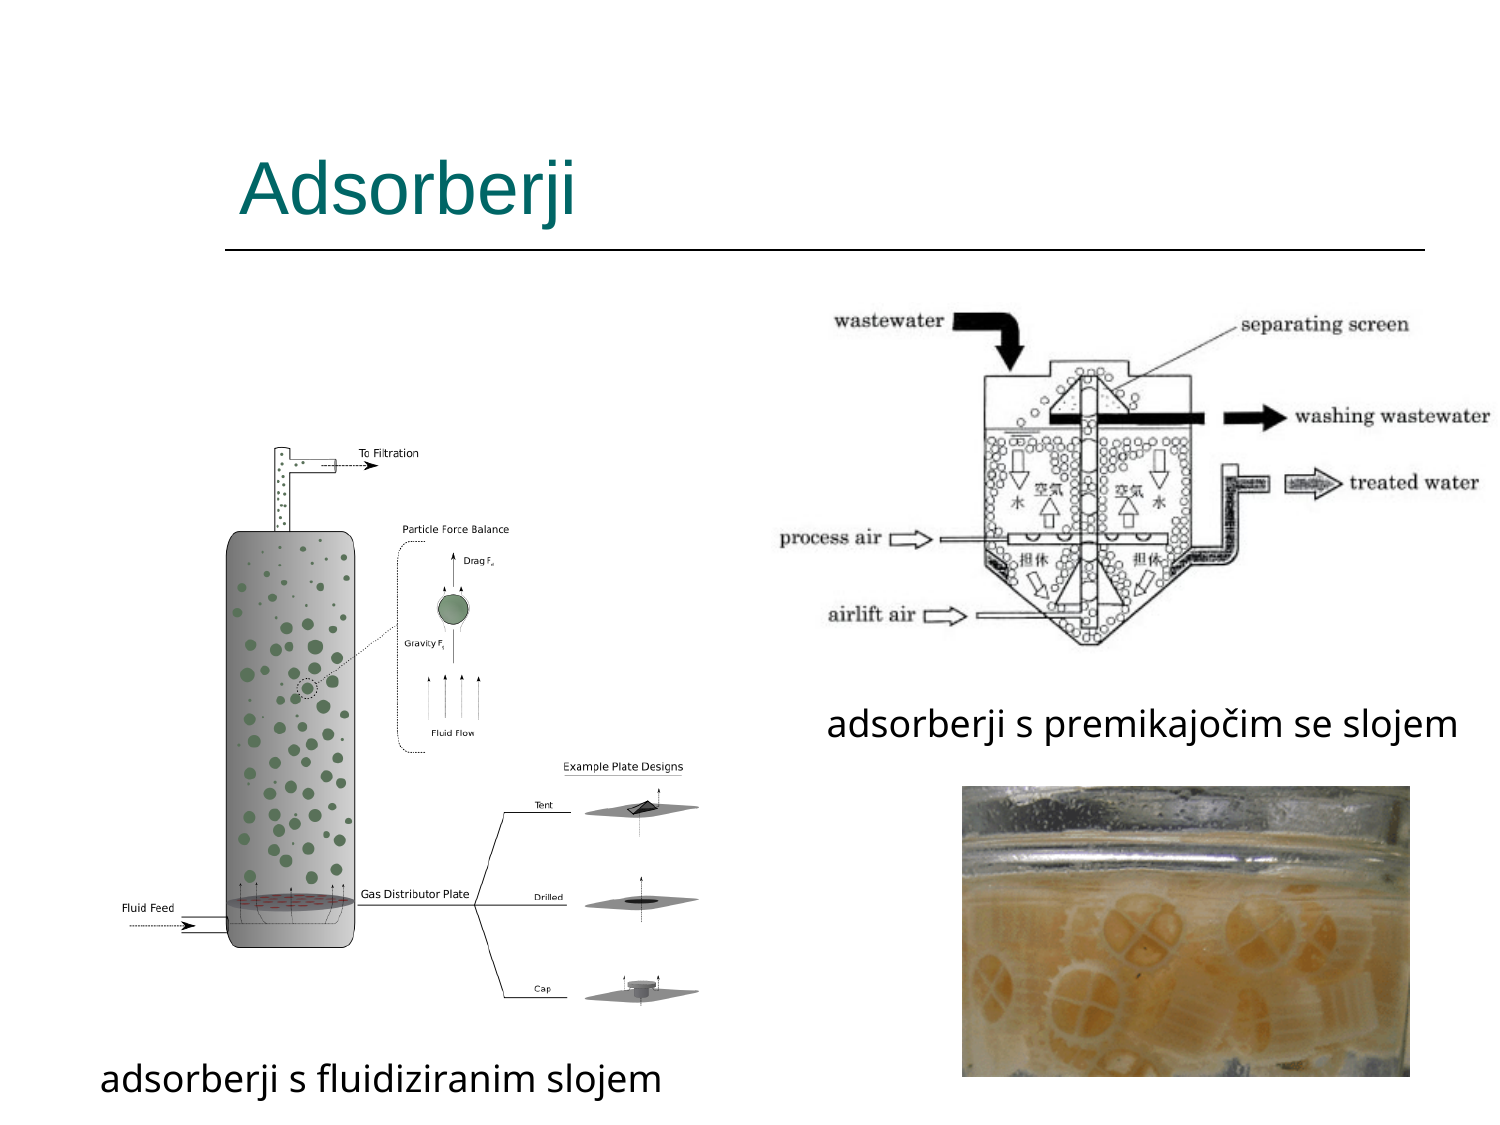

# Adsorberji
adsorberji s premikajočim se slojem
adsorberji s fluidiziranim slojem